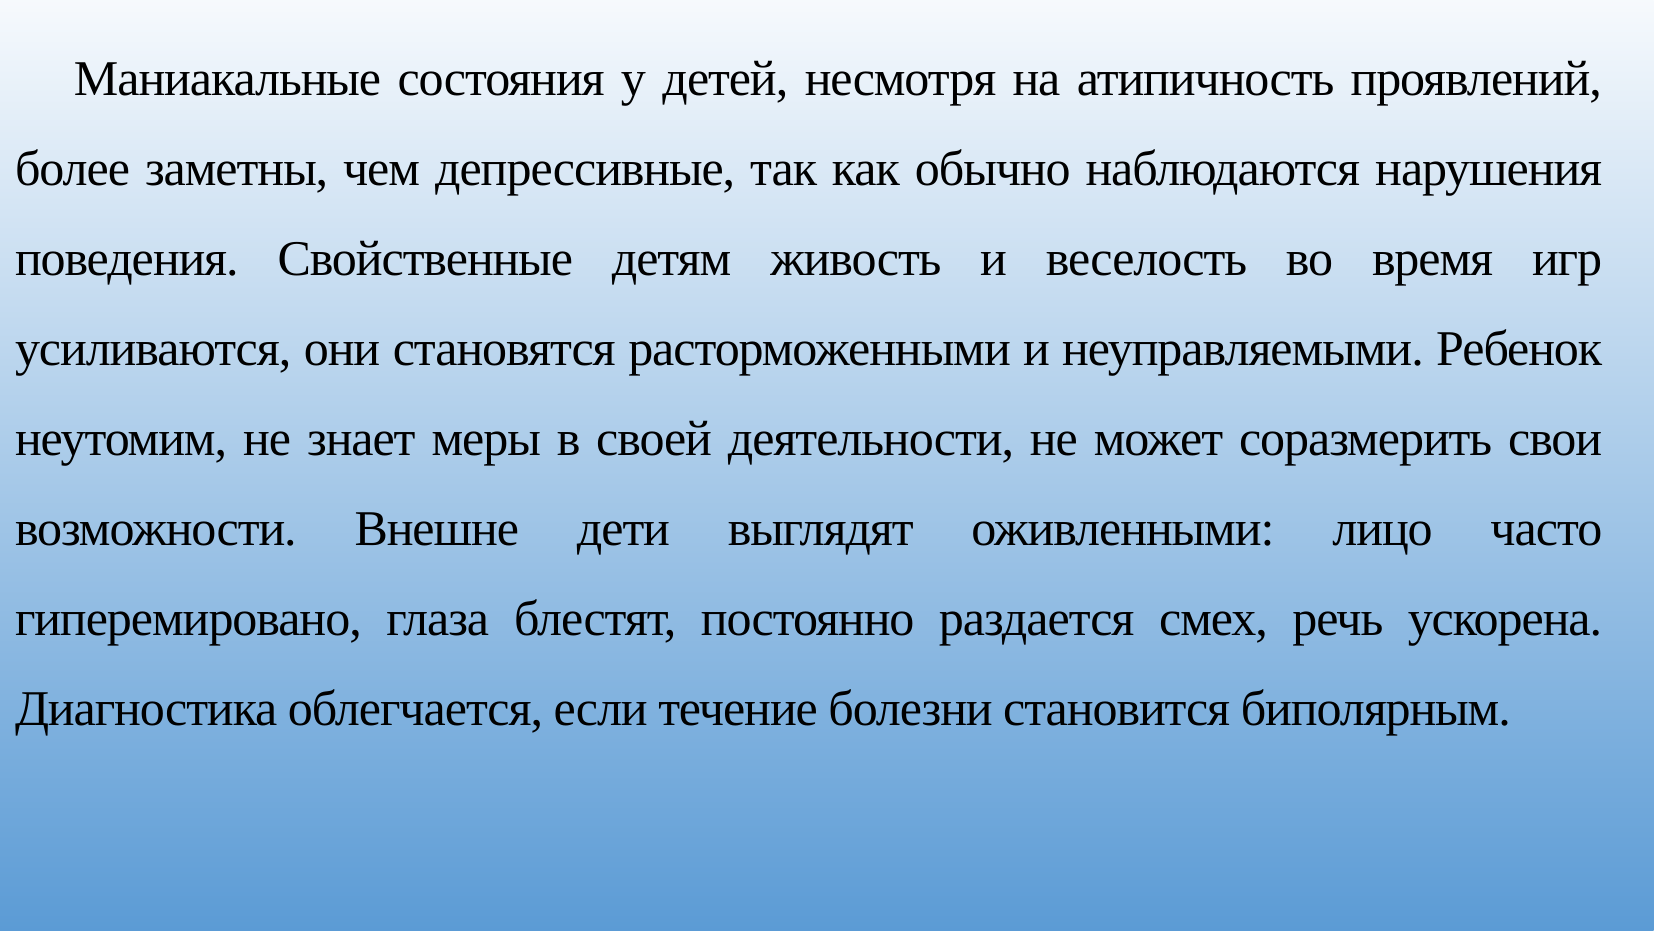

#
Маниакальные состояния у детей, несмотря на атипичность проявлений, более заметны, чем депрессивные, так как обычно наблюдаются нарушения поведения. Свойственные детям живость и веселость во время игр усиливаются, они становятся расторможенными и неуправляемыми. Ребенок неутомим, не знает меры в своей деятельности, не может соразмерить свои возможности. Внешне дети выглядят оживленными: лицо часто гиперемировано, глаза блестят, постоянно раздается смех, речь ускорена. Диагностика облегчается, если течение болезни становится биполярным.